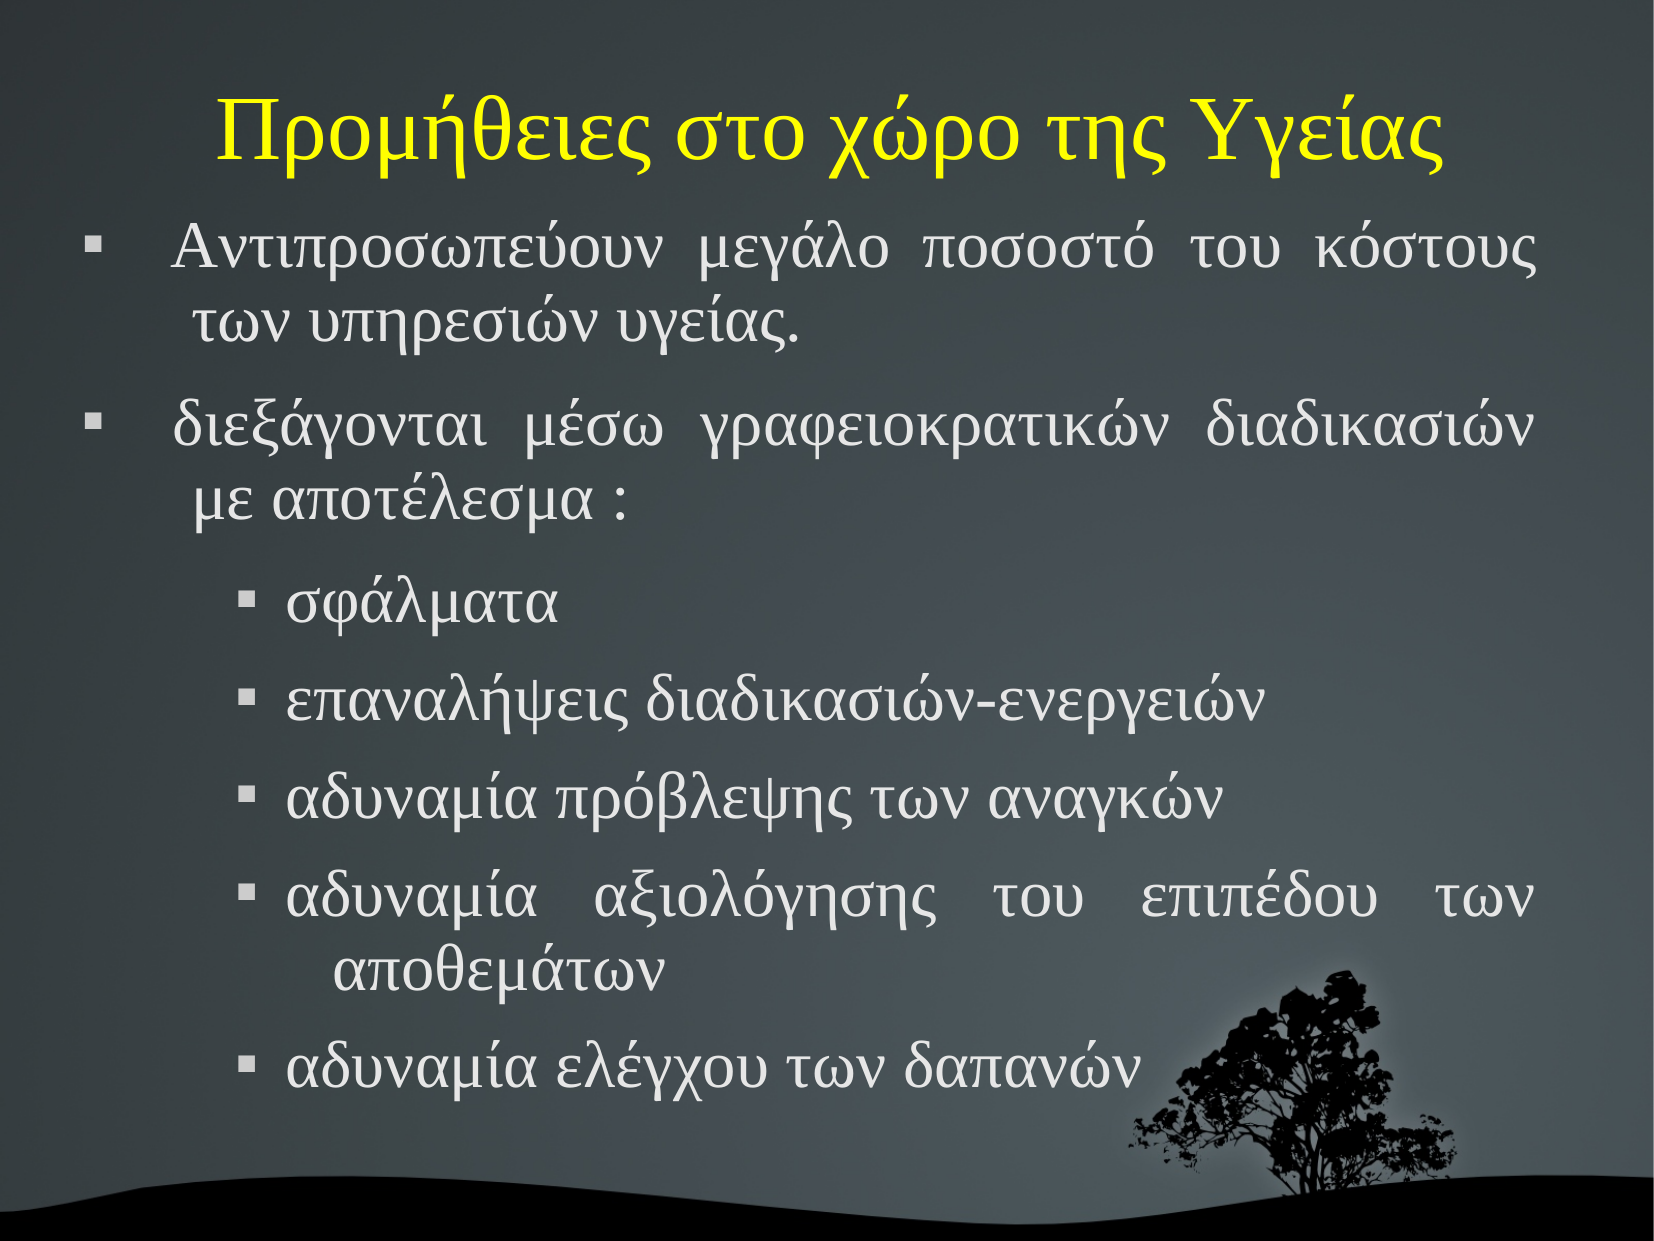

# Προμήθειες στο χώρο της Υγείας
 Αντιπροσωπεύουν μεγάλο ποσοστό του κόστους των υπηρεσιών υγείας.
 διεξάγονται μέσω γραφειοκρατικών διαδικασιών με αποτέλεσμα :
σφάλματα
επαναλήψεις διαδικασιών-ενεργειών
αδυναμία πρόβλεψης των αναγκών
αδυναμία αξιολόγησης του επιπέδου των αποθεμάτων
αδυναμία ελέγχου των δαπανών